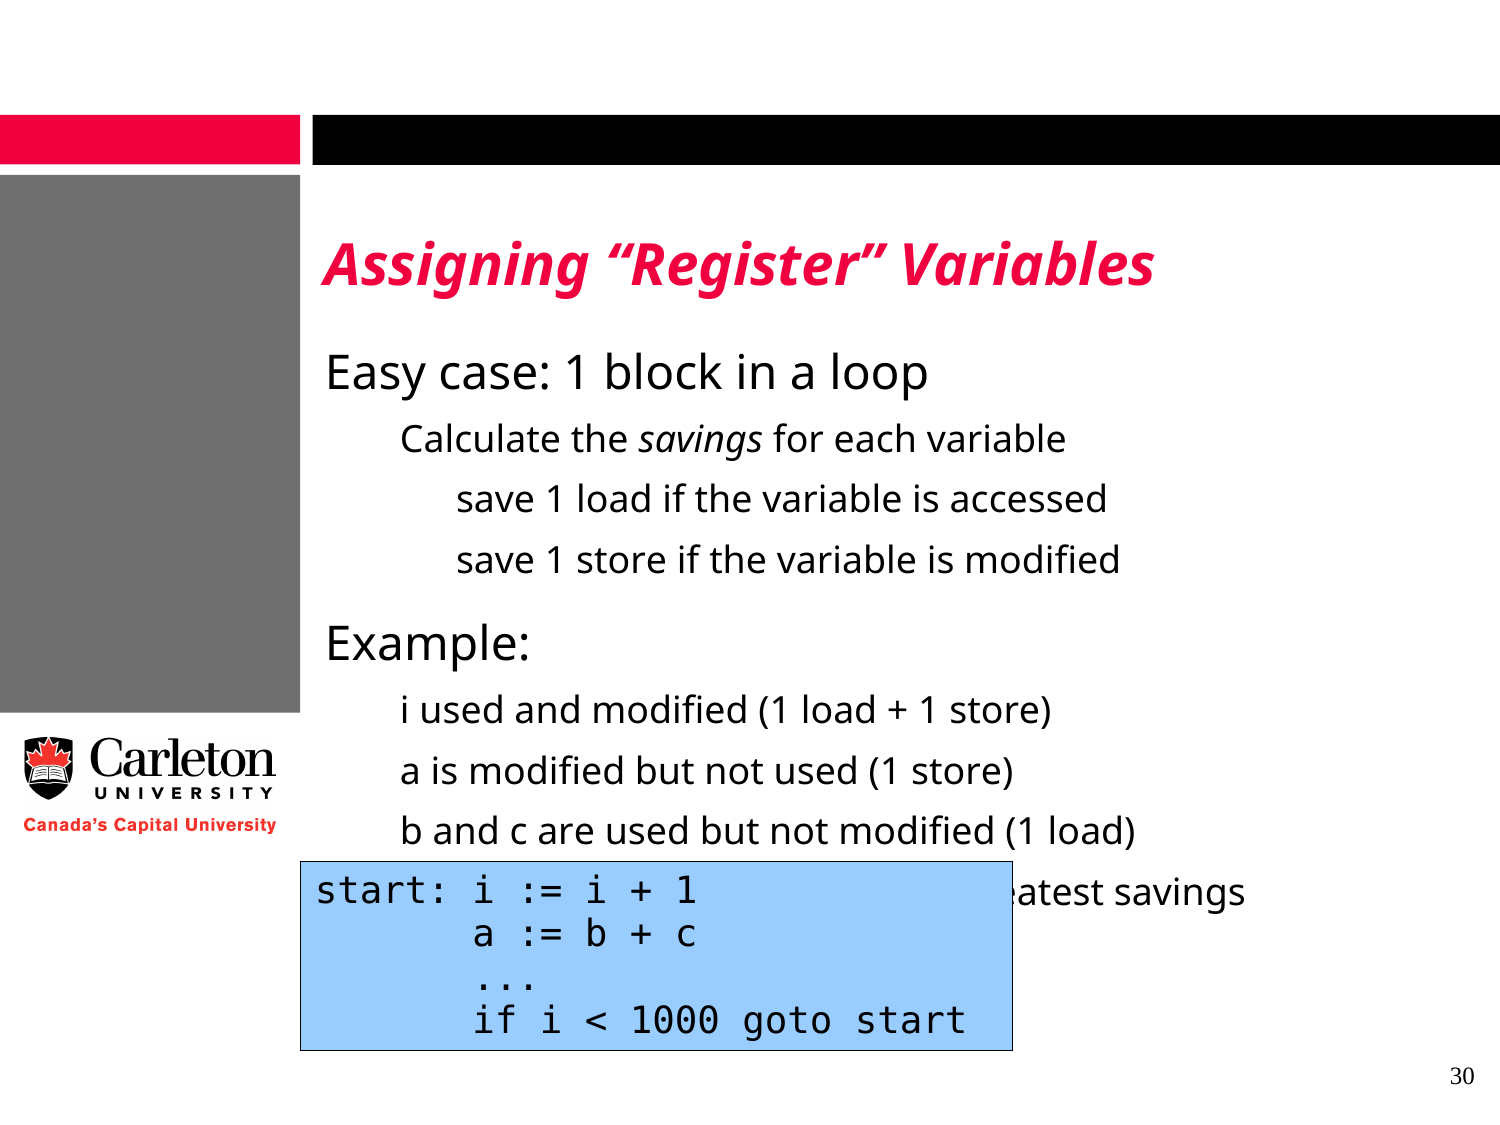

# Assigning “Register” Variables
Easy case: 1 block in a loop
Calculate the savings for each variable
save 1 load if the variable is accessed
save 1 store if the variable is modified
Example:
i used and modified (1 load + 1 store)
a is modified but not used (1 store)
b and c are used but not modified (1 load)
putting i in a register yields the greatest savings
start: i := i + 1
 a := b + c
 ...
 if i < 1000 goto start
30